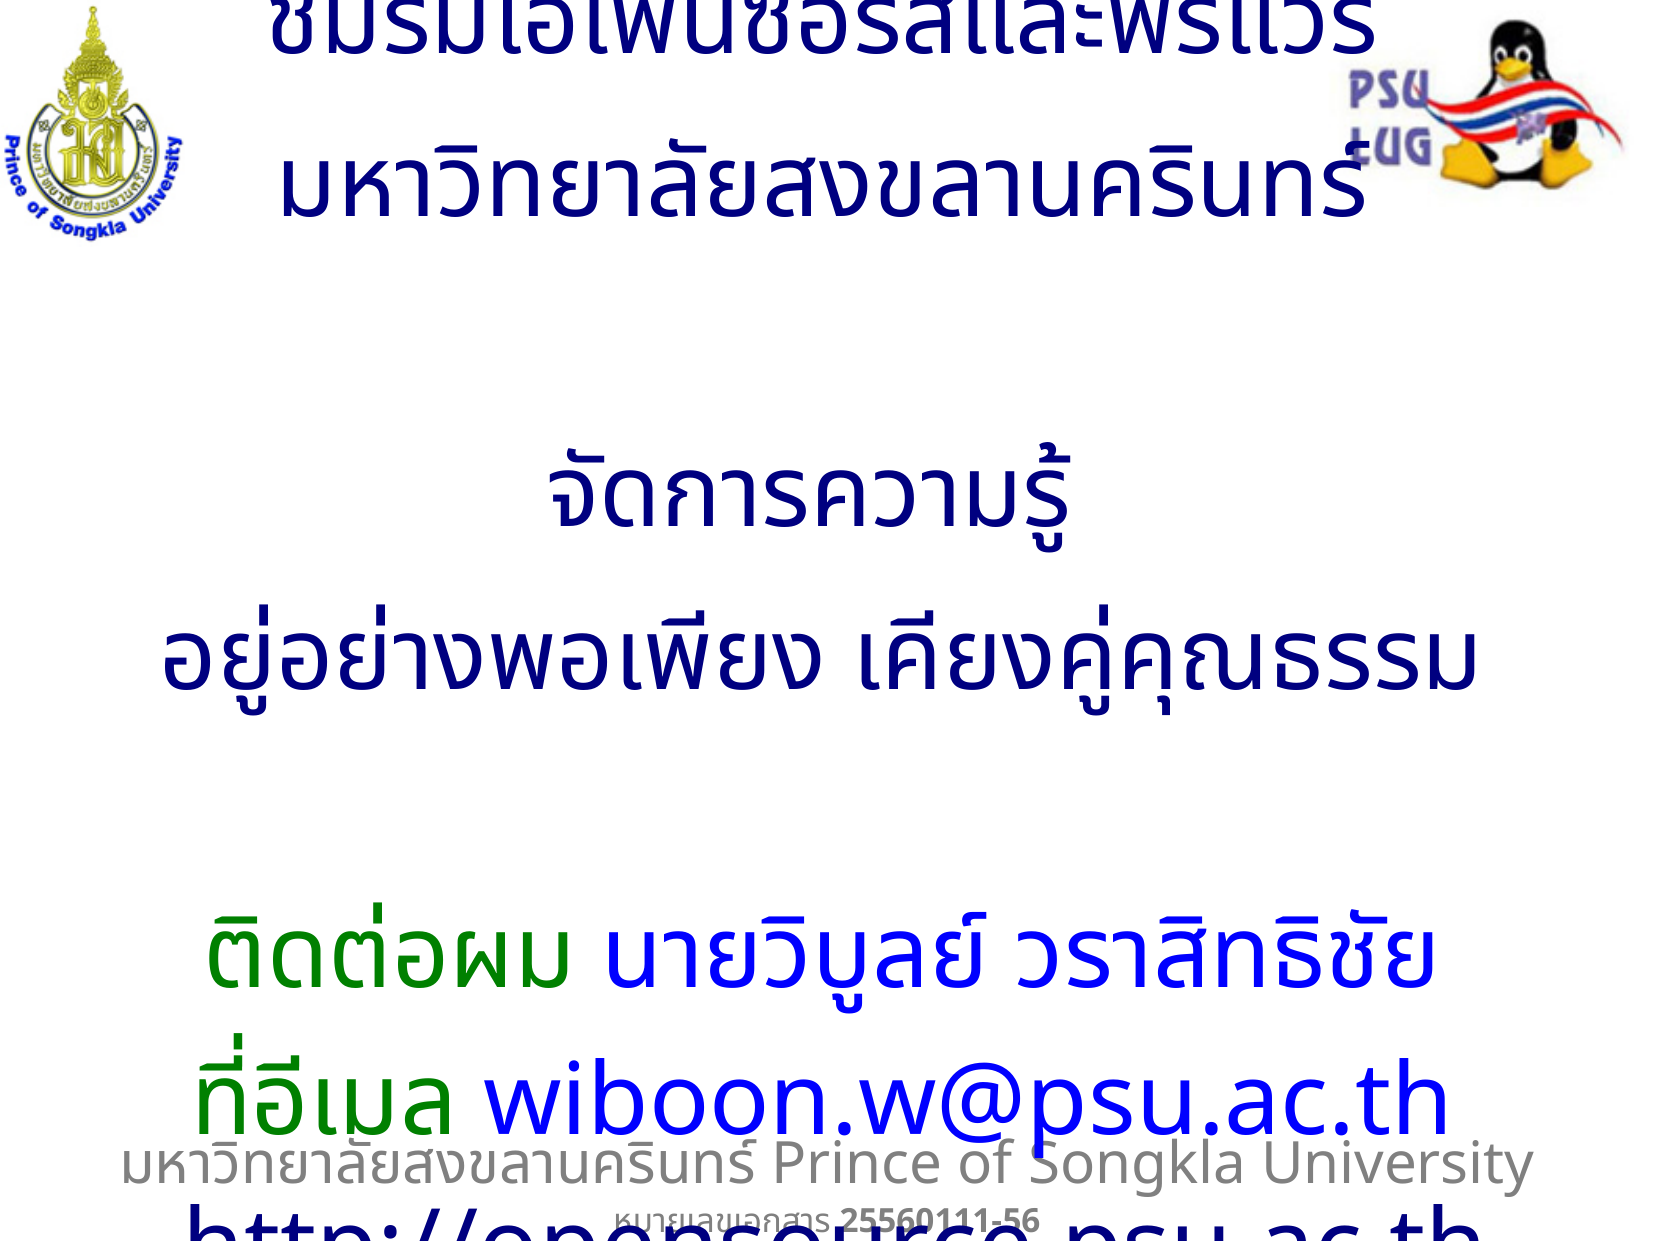

# ชมรมโอเพนซอร์สและฟรีแวร์
มหาวิทยาลัยสงขลานครินทร์
จัดการความรู้
อยู่อย่างพอเพียง เคียงคู่คุณธรรม
ติดต่อผม นายวิบูลย์ วราสิทธิชัย
ที่อีเมล wiboon.w@psu.ac.th
 http://opensource.psu.ac.th